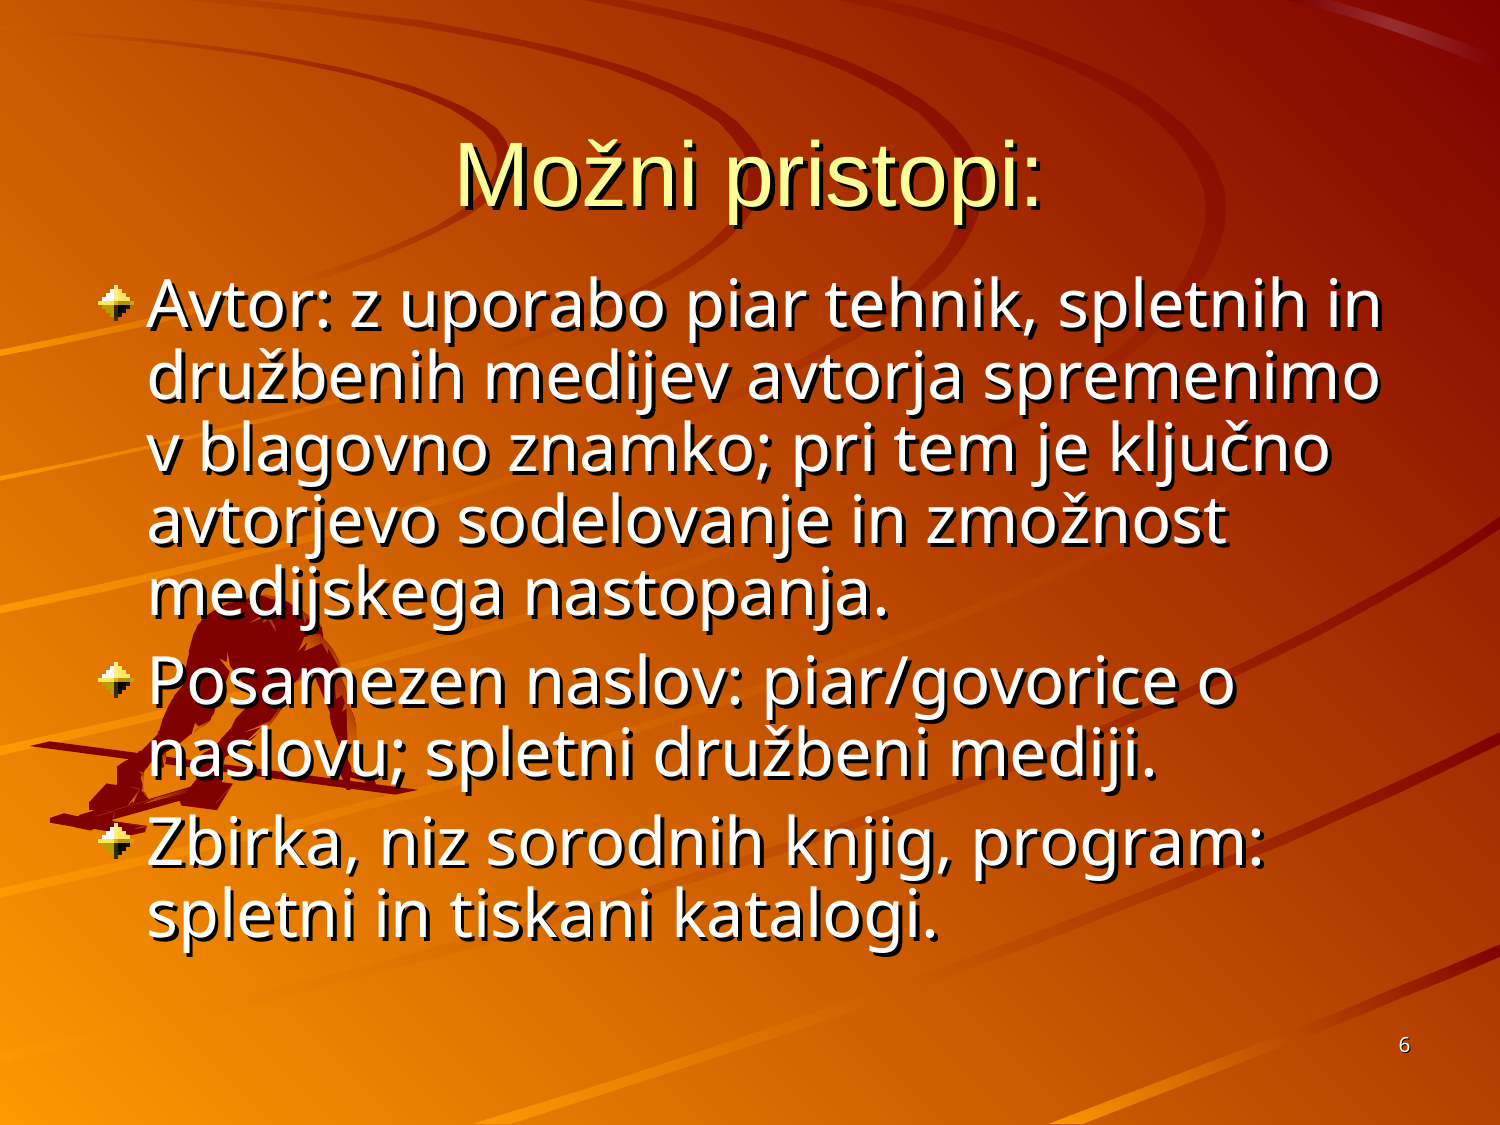

# Možni pristopi:
Avtor: z uporabo piar tehnik, spletnih in družbenih medijev avtorja spremenimo v blagovno znamko; pri tem je ključno avtorjevo sodelovanje in zmožnost medijskega nastopanja.
Posamezen naslov: piar/govorice o naslovu; spletni družbeni mediji.
Zbirka, niz sorodnih knjig, program: spletni in tiskani katalogi.